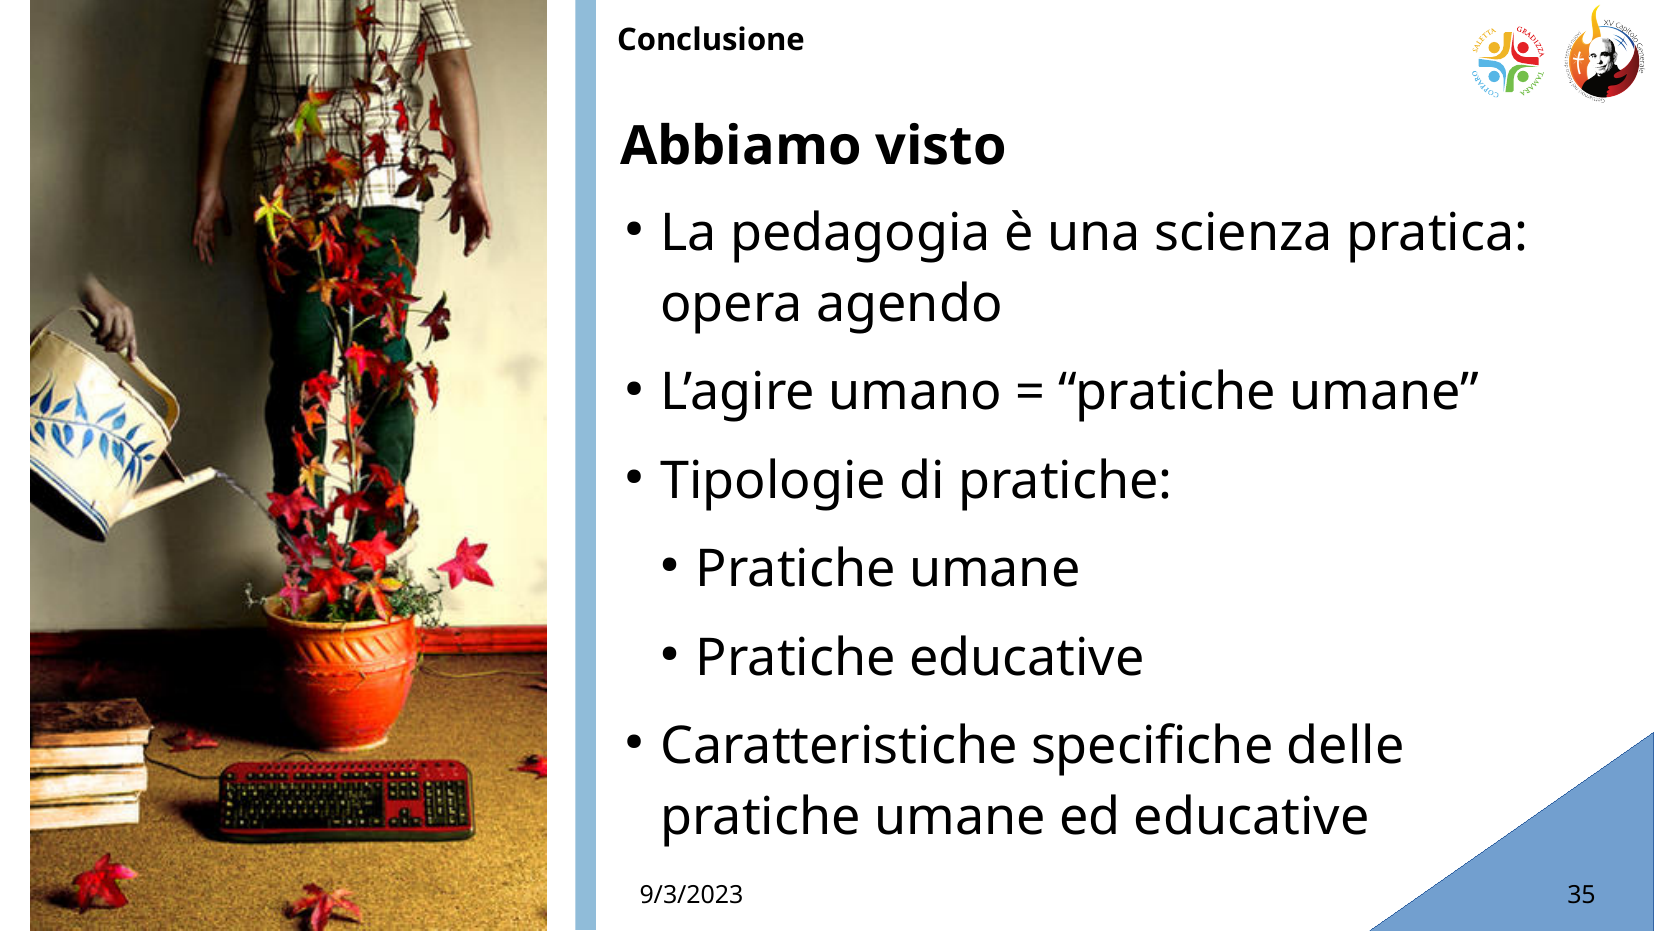

Conclusione
Abbiamo visto
# La pedagogia è una scienza pratica: opera agendo
L’agire umano = “pratiche umane”
Tipologie di pratiche:
Pratiche umane
Pratiche educative
Caratteristiche specifiche delle pratiche umane ed educative